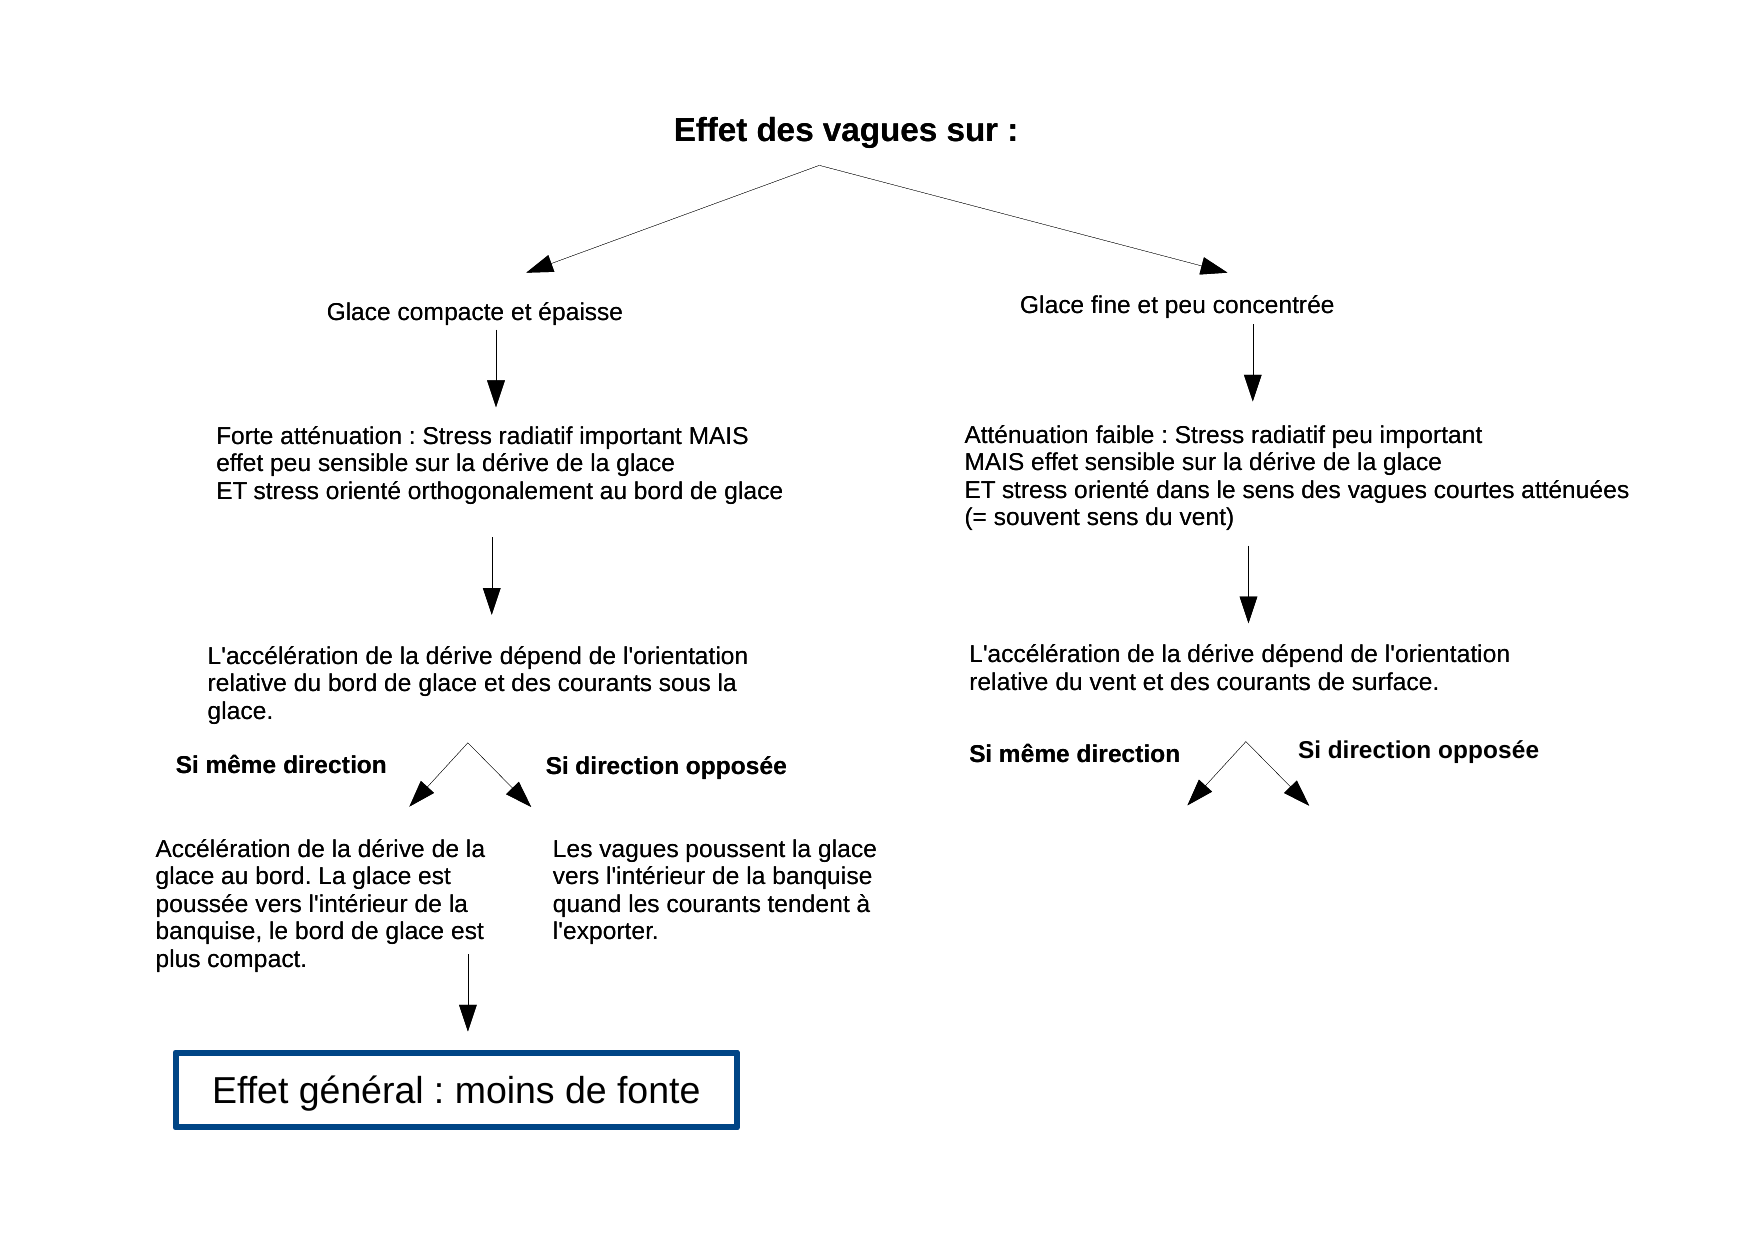

Effet des vagues sur :
Effet des vagues sur :
Glace fine et peu concentrée
Glace fine et peu concentrée
Glace compacte et épaisse
Glace compacte et épaisse
Atténuation faible : Stress radiatif peu important
MAIS effet sensible sur la dérive de la glace
ET stress orienté dans le sens des vagues courtes atténuées (= souvent sens du vent)
Atténuation faible : Stress radiatif peu important
MAIS effet sensible sur la dérive de la glace
ET stress orienté dans le sens des vagues courtes atténuées (= souvent sens du vent)
Forte atténuation : Stress radiatif important MAIS effet peu sensible sur la dérive de la glace
ET stress orienté orthogonalement au bord de glace
Forte atténuation : Stress radiatif important MAIS effet peu sensible sur la dérive de la glace
ET stress orienté orthogonalement au bord de glace
L'accélération de la dérive dépend de l'orientation relative du vent et des courants de surface.
L'accélération de la dérive dépend de l'orientation relative du vent et des courants de surface.
L'accélération de la dérive dépend de l'orientation relative du bord de glace et des courants sous la glace.
L'accélération de la dérive dépend de l'orientation relative du bord de glace et des courants sous la glace.
Si direction opposée
Si même direction
Si même direction
Si même direction
Si même direction
Si direction opposée
Si direction opposée
Accélération de la dérive de la glace au bord. La glace est poussée vers l'intérieur de la banquise, le bord de glace est plus compact.
Accélération de la dérive de la glace au bord. La glace est poussée vers l'intérieur de la banquise, le bord de glace est plus compact.
Les vagues poussent la glace vers l'intérieur de la banquise quand les courants tendent à l'exporter.
Les vagues poussent la glace vers l'intérieur de la banquise quand les courants tendent à l'exporter.
Effet général : moins de fonte